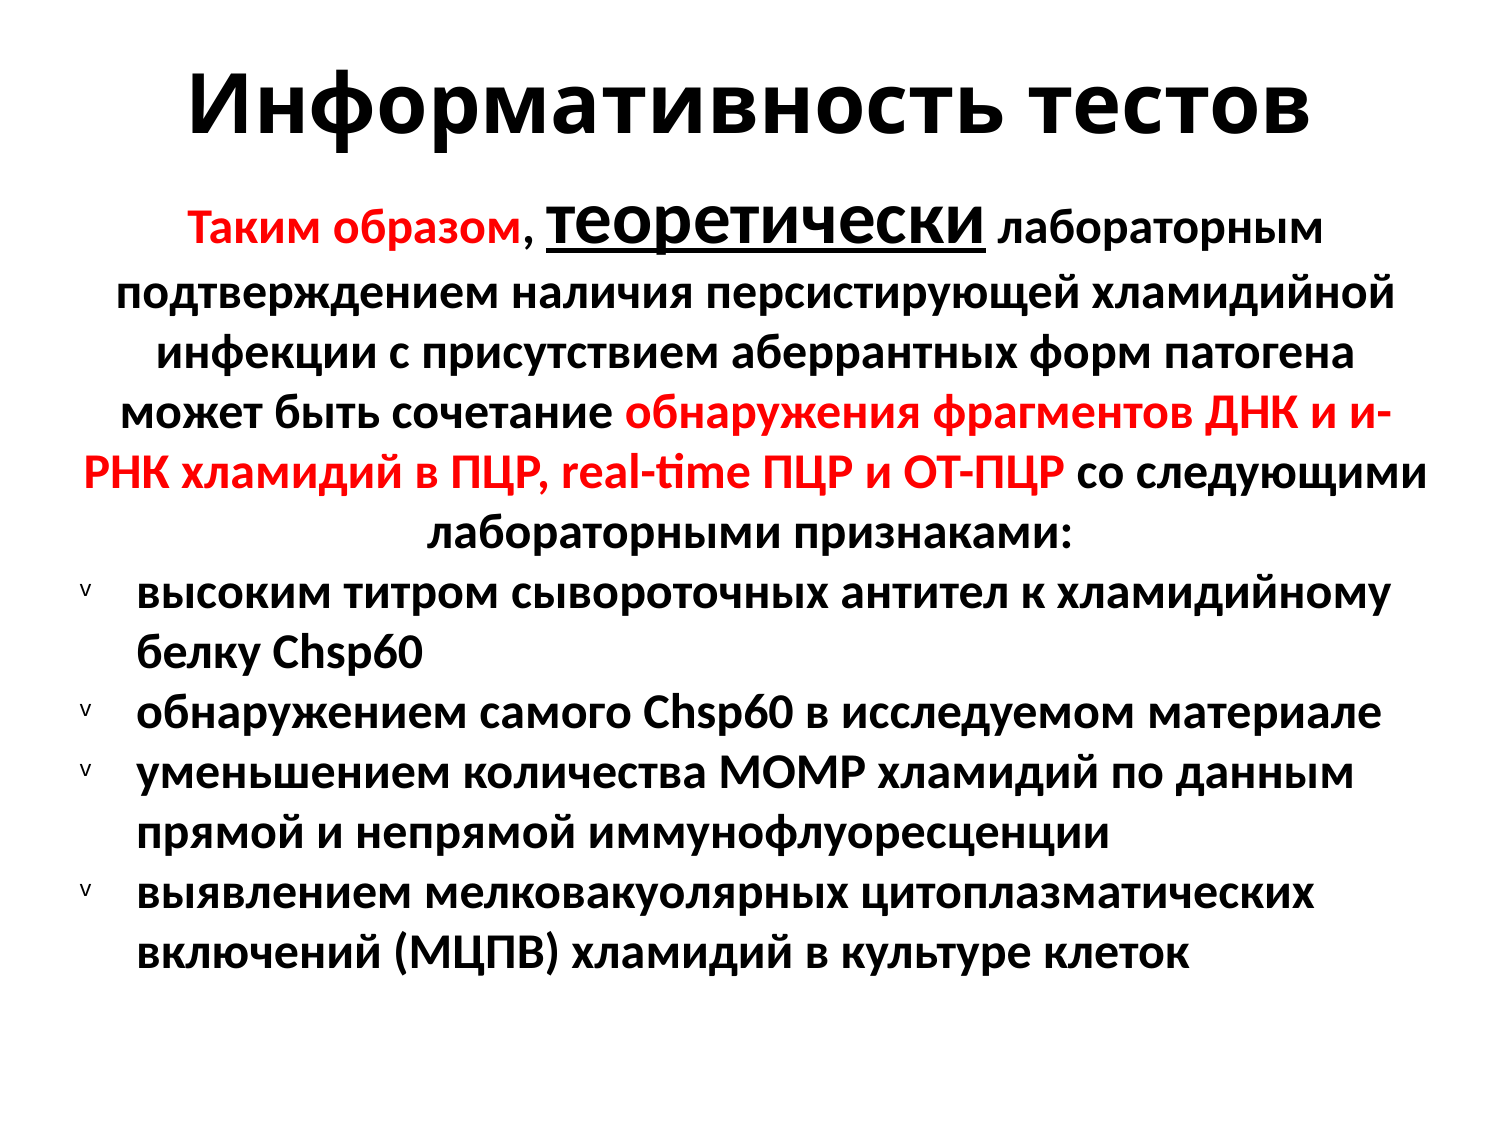

# Информативность тестов
Таким образом, теоретически лабораторным подтверждением наличия персистирующей хламидийной инфекции с присутствием аберрантных форм патогена может быть сочетание обнаружения фрагментов ДНК и и-РНК хламидий в ПЦР, real-time ПЦР и ОТ-ПЦР со следующими лабораторными признаками:
высоким титром сывороточных антител к хламидийному белку Сhsp60
обнаружением самого Сhsp60 в исследуемом материале
уменьшением количества МОМР хламидий по данным прямой и непрямой иммунофлуоресценции
выявлением мелковакуолярных цитоплазматических включений (МЦПВ) хламидий в культуре клеток